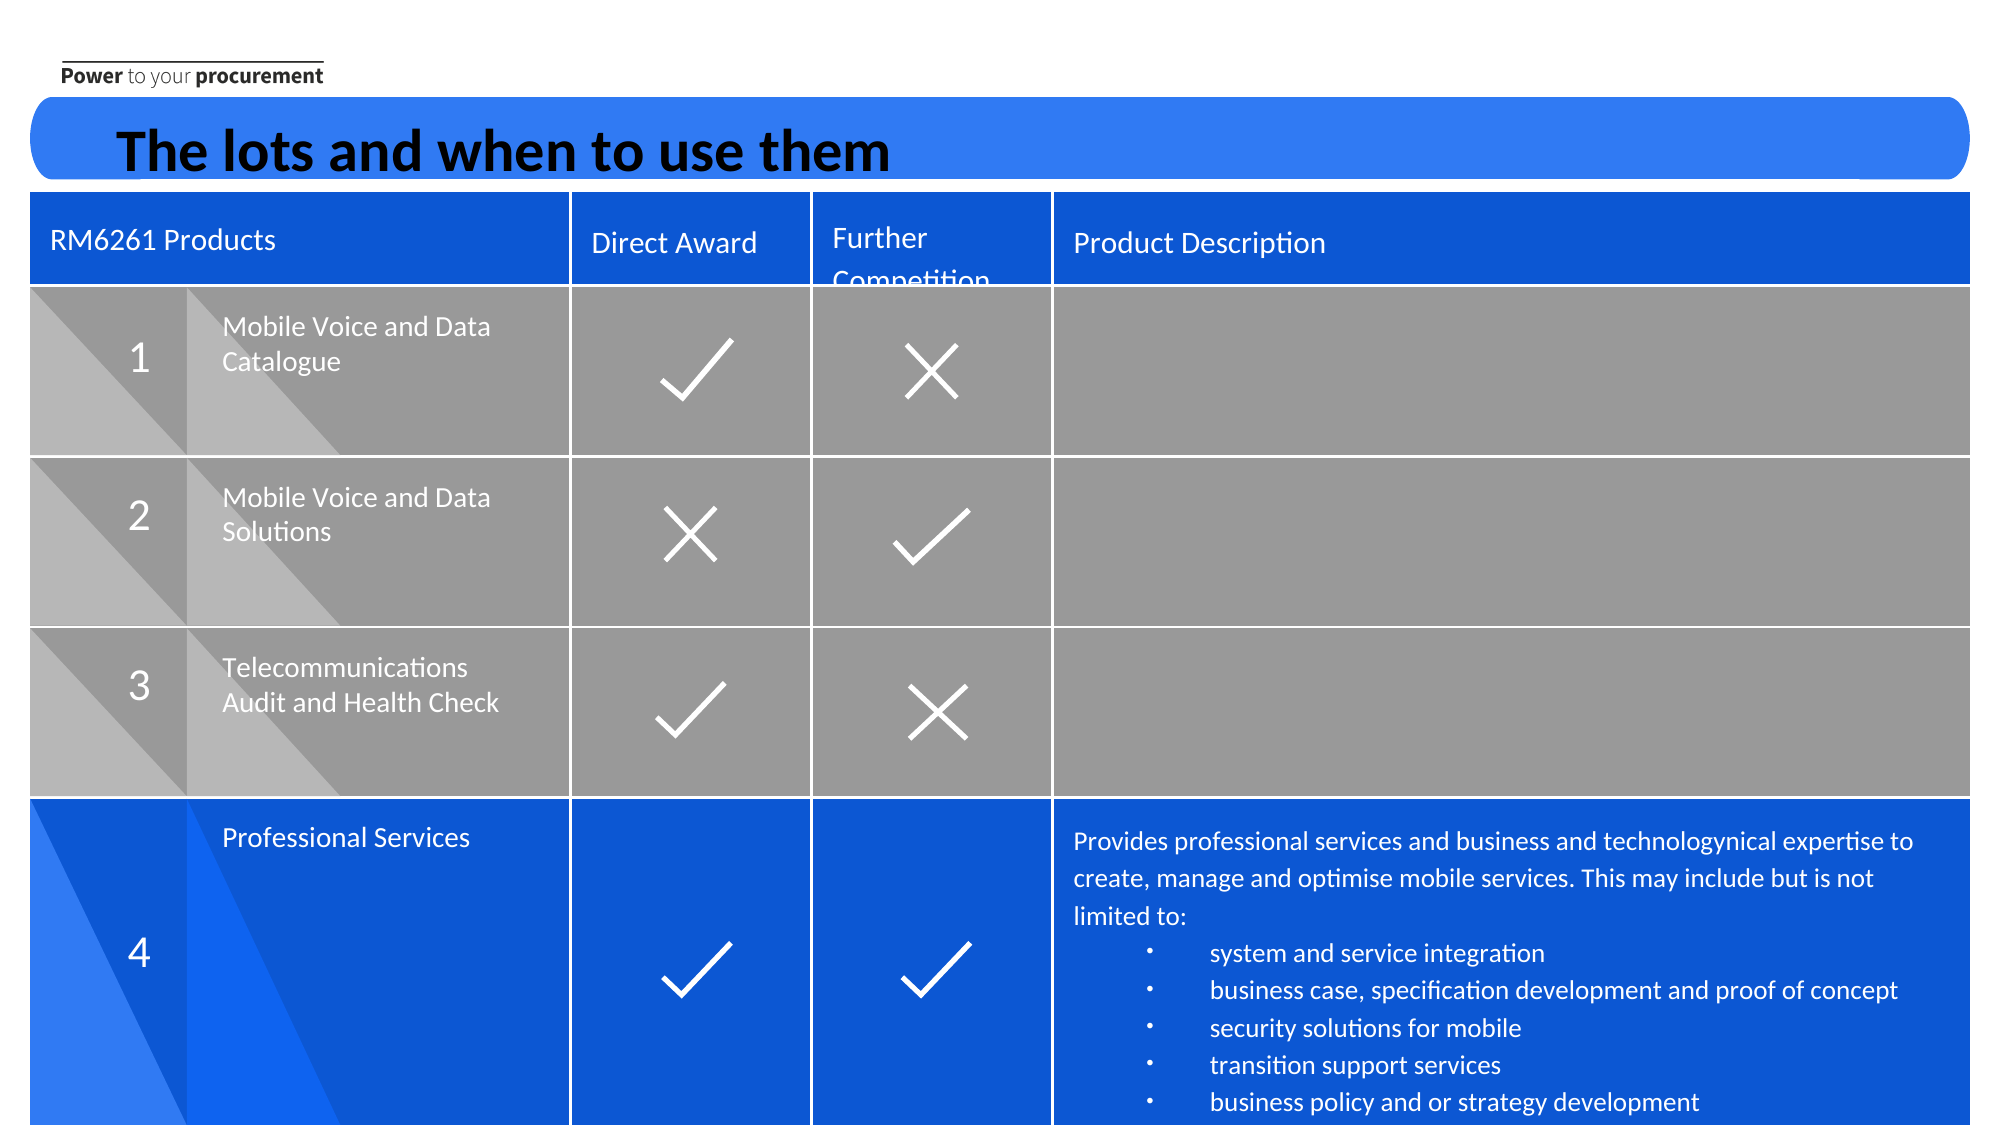

# The lots and when to use them
RM6261 Products
Direct Award
Further Competition
Product Description
1
Mobile Voice and Data Catalogue
2
Mobile Voice and Data Solutions
3
Telecommunications Audit and Health Check
Provides professional services and business and technologynical expertise to create, manage and optimise mobile services. This may include but is not limited to:
system and service integration
business case, specification development and proof of concept
security solutions for mobile
transition support services
business policy and or strategy development
4
Professional Services